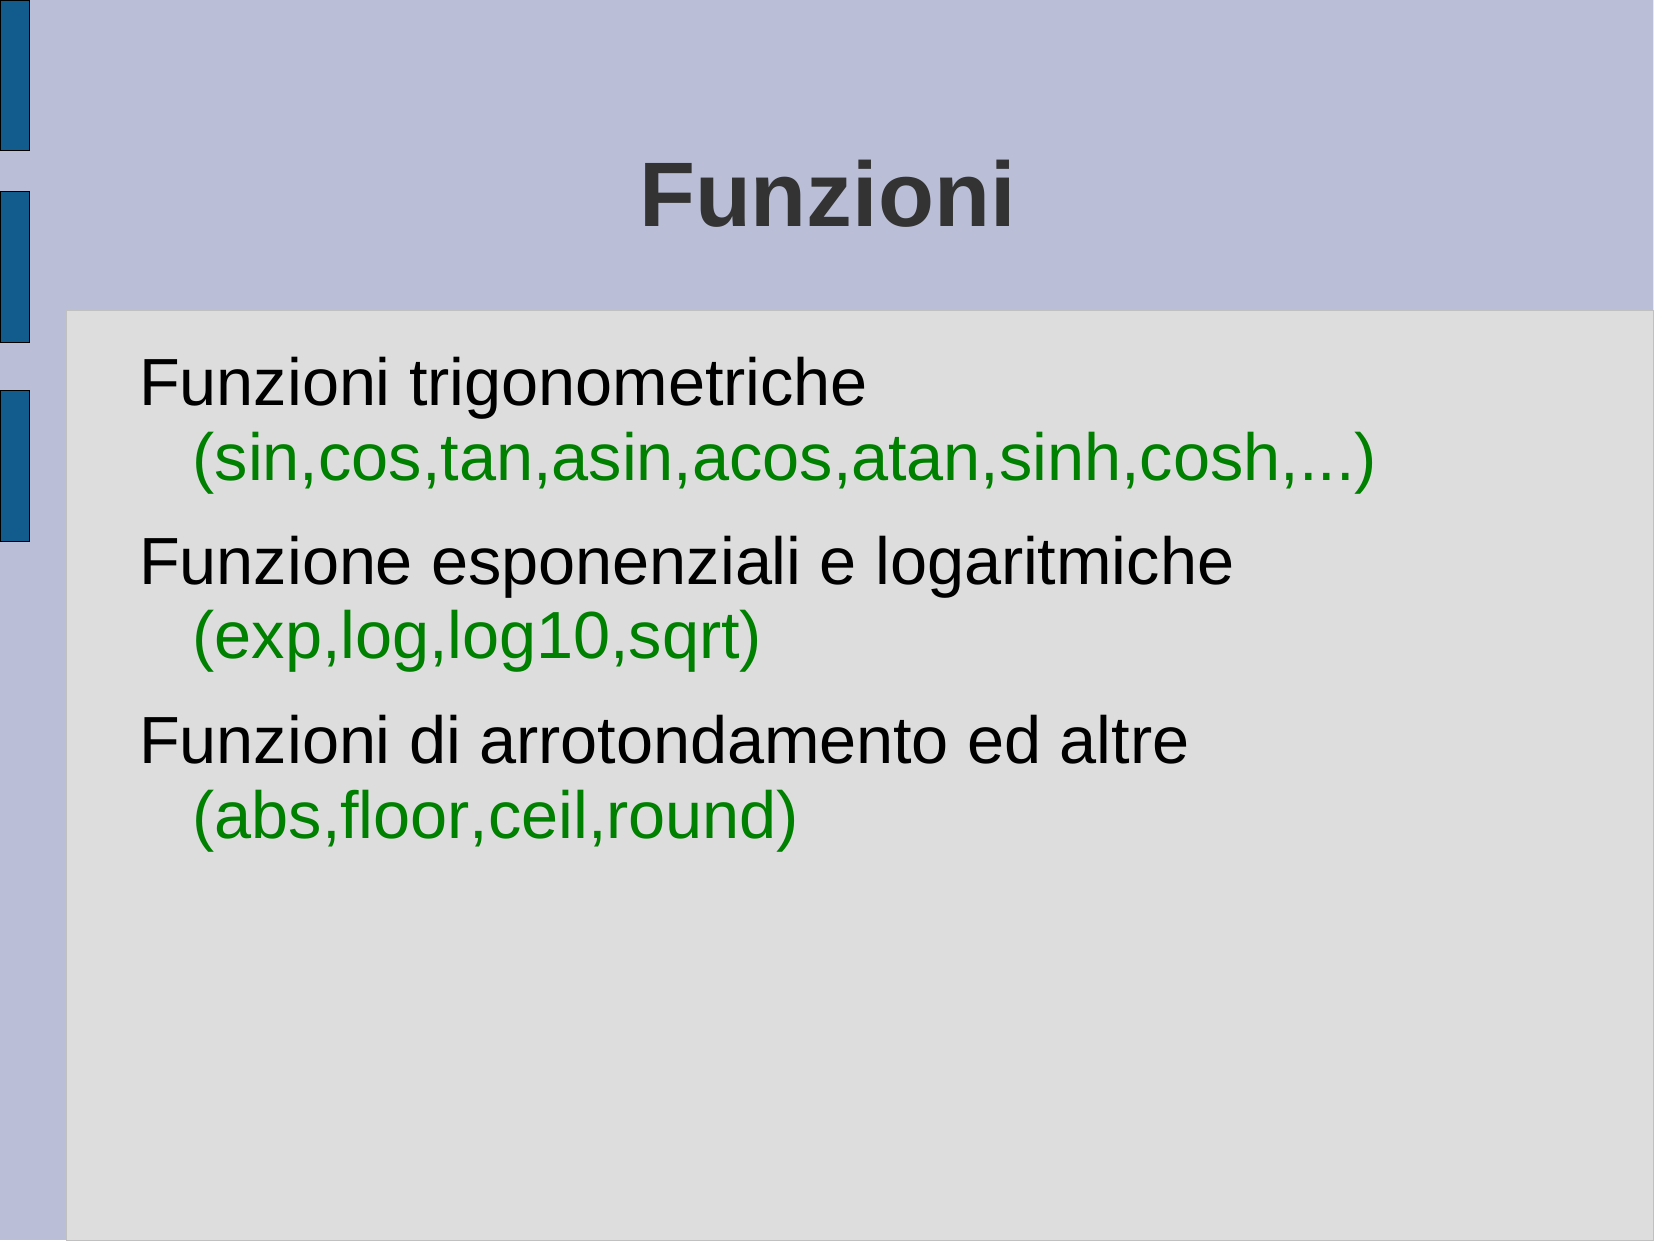

# Funzioni
Funzioni trigonometriche
(sin,cos,tan,asin,acos,atan,sinh,cosh,...)
Funzione esponenziali e logaritmiche
(exp,log,log10,sqrt)
Funzioni di arrotondamento ed altre
(abs,floor,ceil,round)